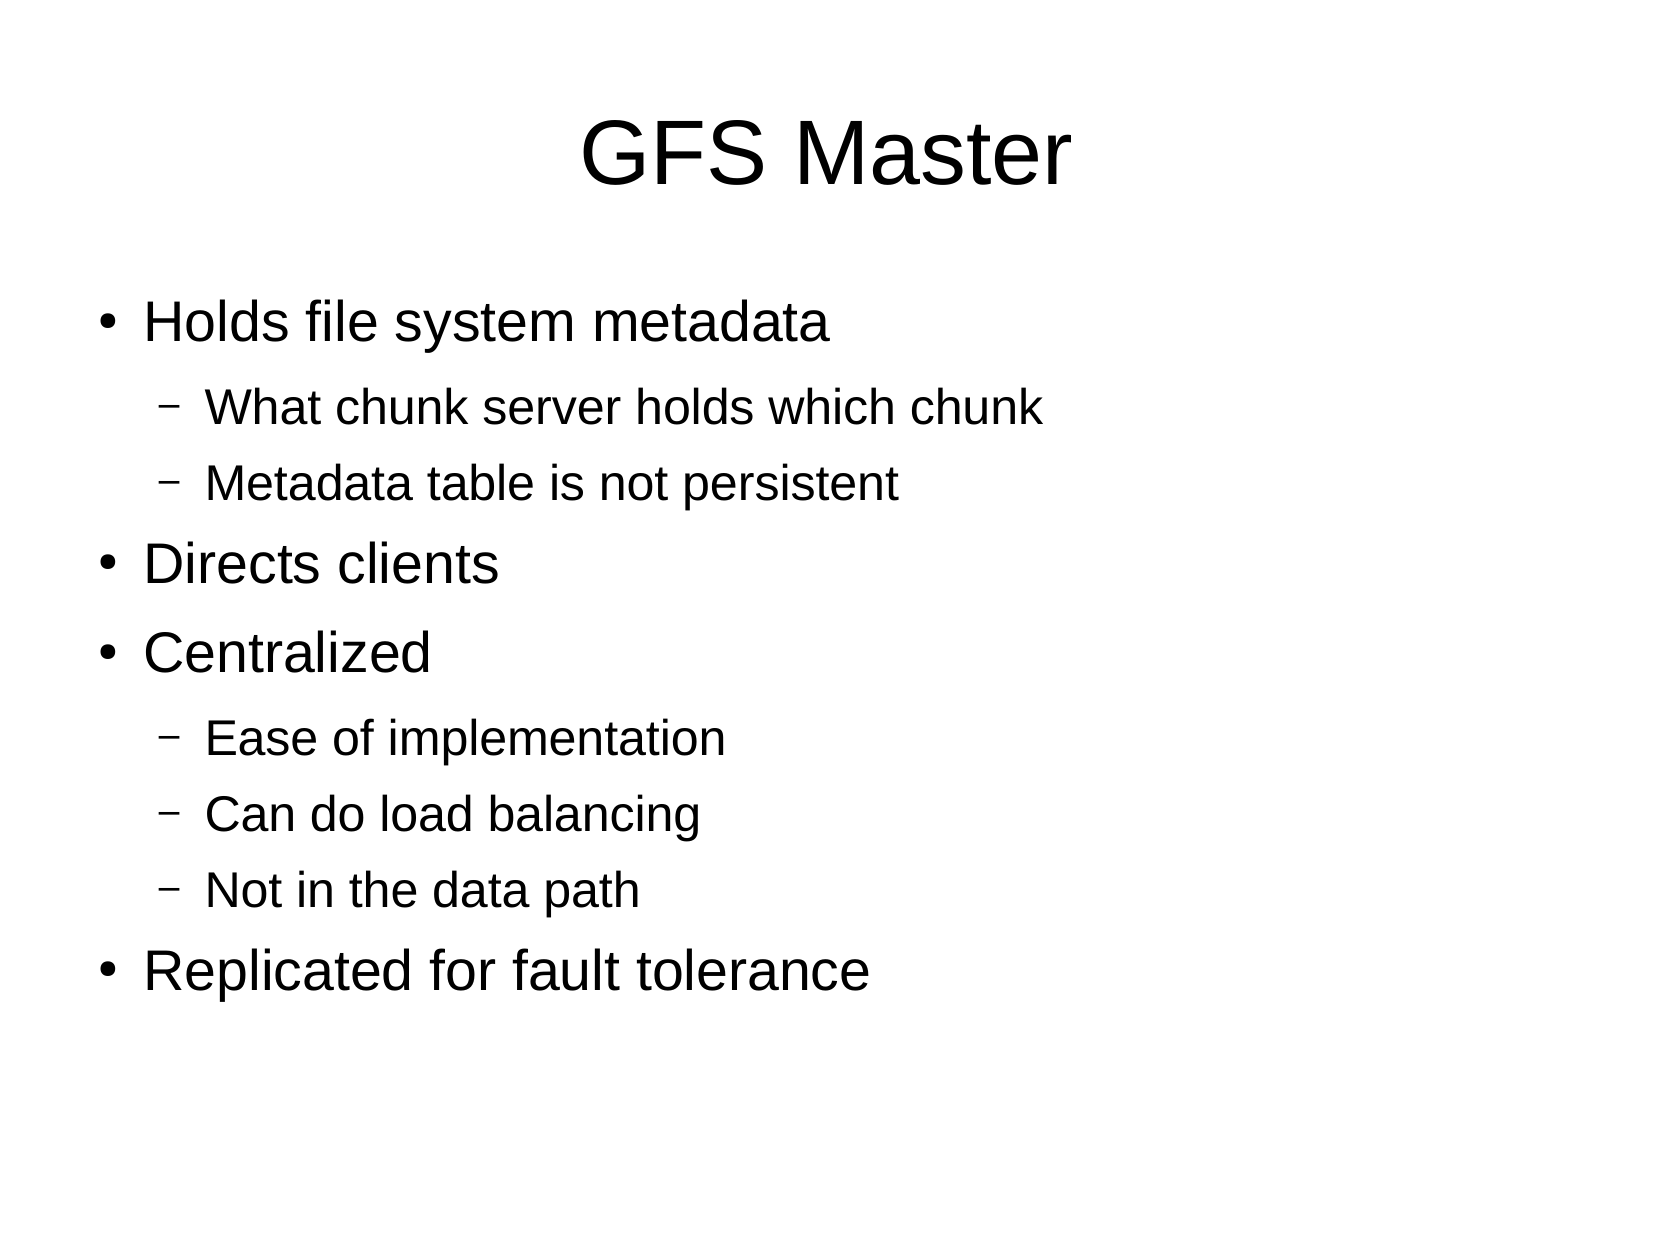

# GFS Master
Holds file system metadata
What chunk server holds which chunk
Metadata table is not persistent
Directs clients
Centralized
Ease of implementation
Can do load balancing
Not in the data path
Replicated for fault tolerance